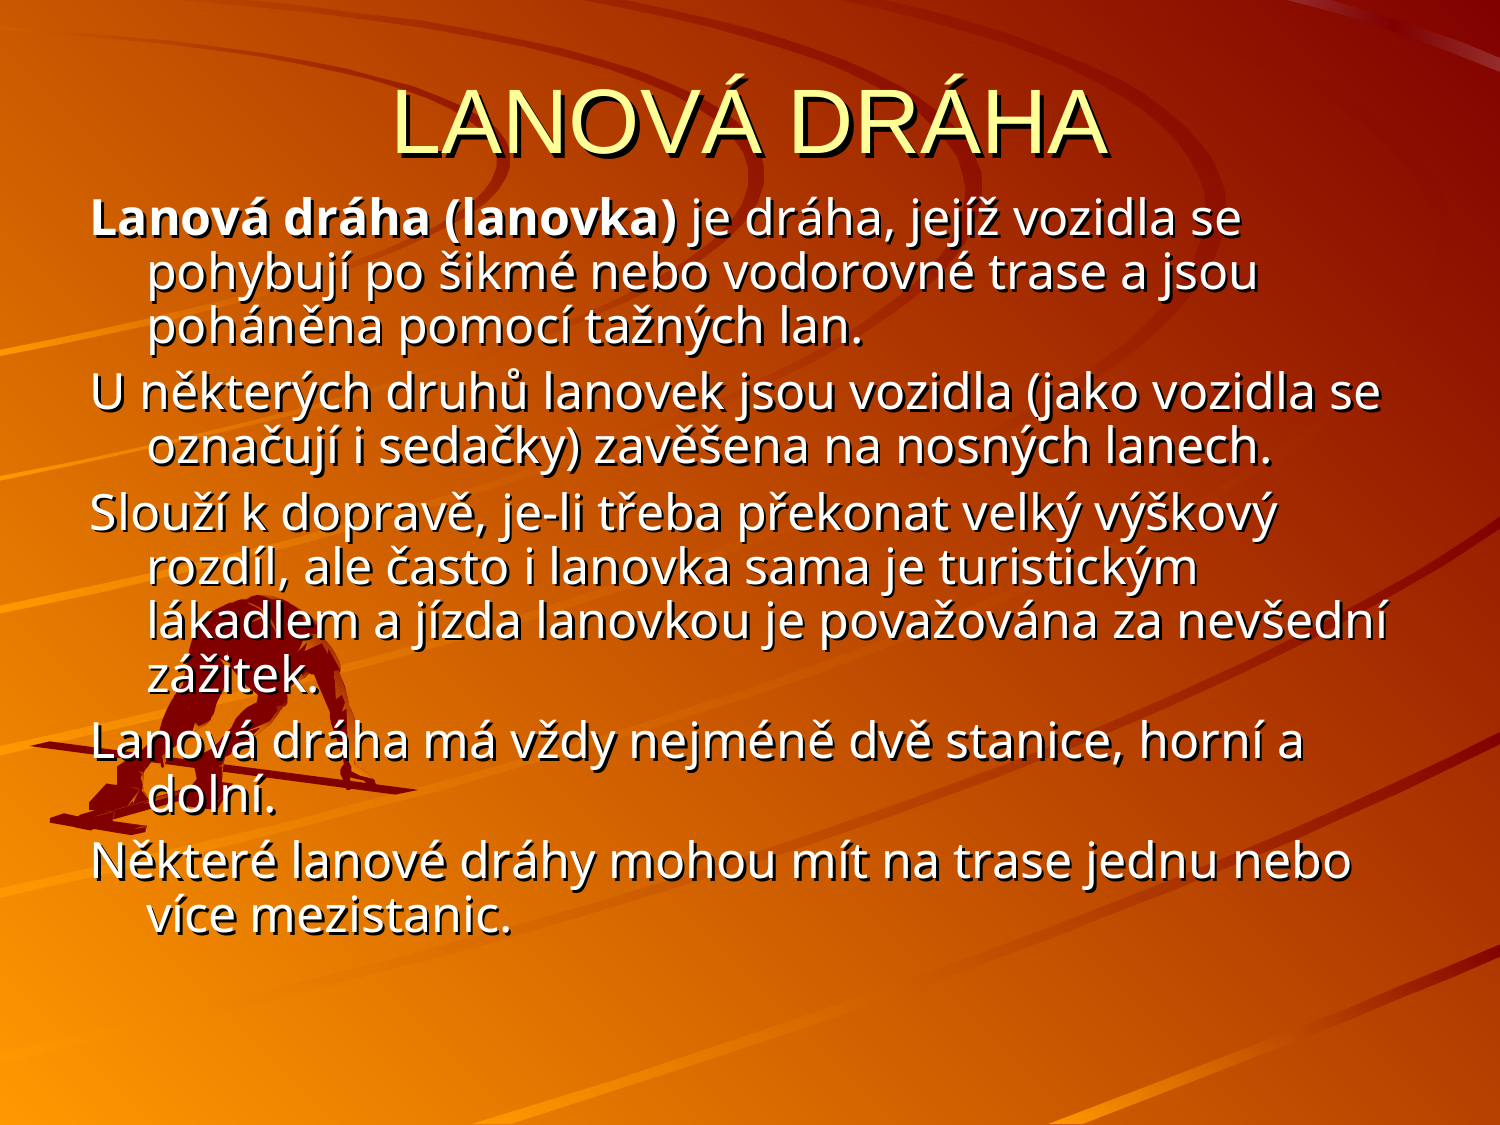

# LANOVÁ DRÁHA
Lanová dráha (lanovka) je dráha, jejíž vozidla se pohybují po šikmé nebo vodorovné trase a jsou poháněna pomocí tažných lan.
U některých druhů lanovek jsou vozidla (jako vozidla se označují i sedačky) zavěšena na nosných lanech.
Slouží k dopravě, je-li třeba překonat velký výškový rozdíl, ale často i lanovka sama je turistickým lákadlem a jízda lanovkou je považována za nevšední zážitek.
Lanová dráha má vždy nejméně dvě stanice, horní a dolní.
Některé lanové dráhy mohou mít na trase jednu nebo více mezistanic.